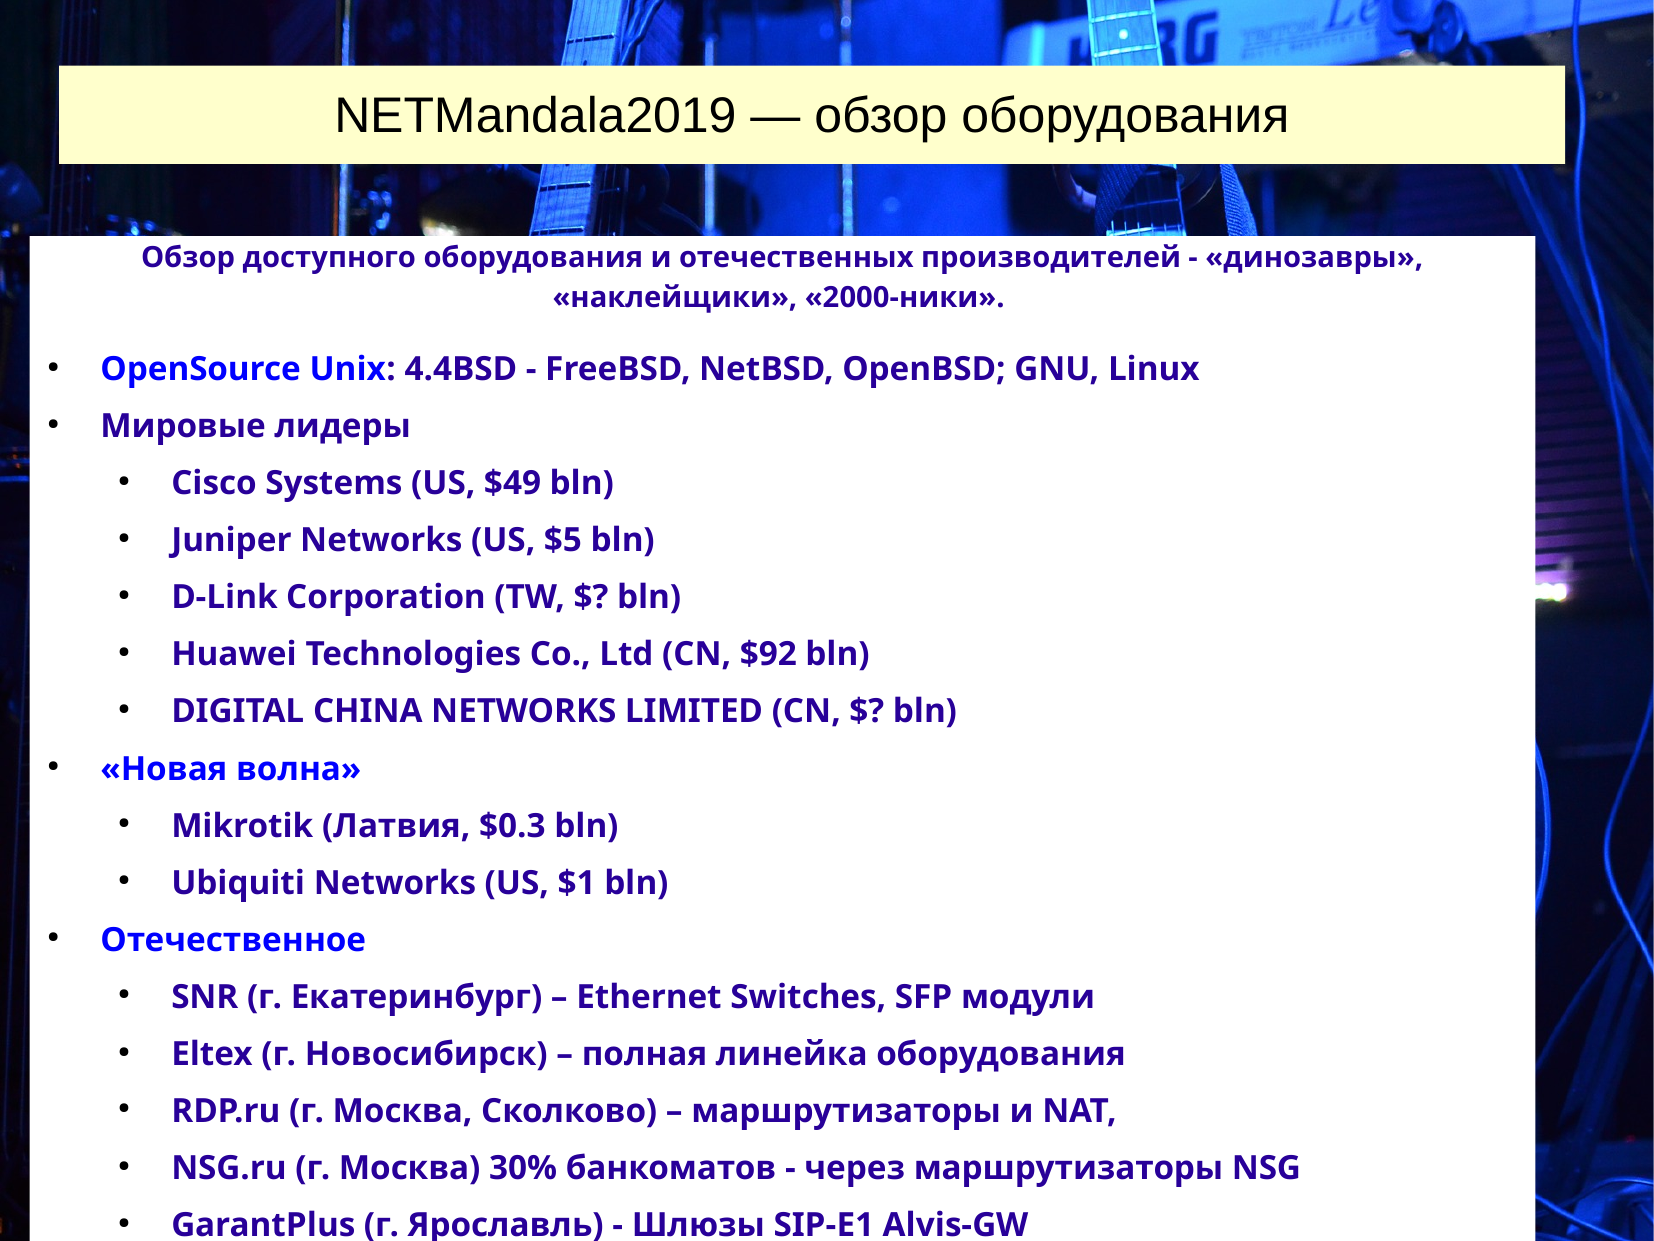

# NETMandala2019 — обзор оборудования
Обзор доступного оборудования и отечественных производителей - «динозавры», «наклейщики», «2000-ники».
OpenSource Unix: 4.4BSD - FreeBSD, NetBSD, OpenBSD; GNU, Linux
Мировые лидеры
Cisco Systems (US, $49 bln)
Juniper Networks (US, $5 bln)
D-Link Corporation (TW, $? bln)
Huawei Technologies Co., Ltd (CN, $92 bln)
DIGITAL CHINA NETWORKS LIMITED (CN, $? bln)
«Новая волна»
Mikrotik (Латвия, $0.3 bln)
Ubiquiti Networks (US, $1 bln)
Отечественное
SNR (г. Екатеринбург) – Ethernet Switches, SFP модули
Eltex (г. Новосибирск) – полная линейка оборудования
RDP.ru (г. Москва, Сколково) – маршрутизаторы и NAT,
NSG.ru (г. Москва) 30% банкоматов - через маршрутизаторы NSG
GarantPlus (г. Ярославль) - Шлюзы SIP-E1 Alvis-GW
VASExperts.ru (СПБ) – ПО для DPI